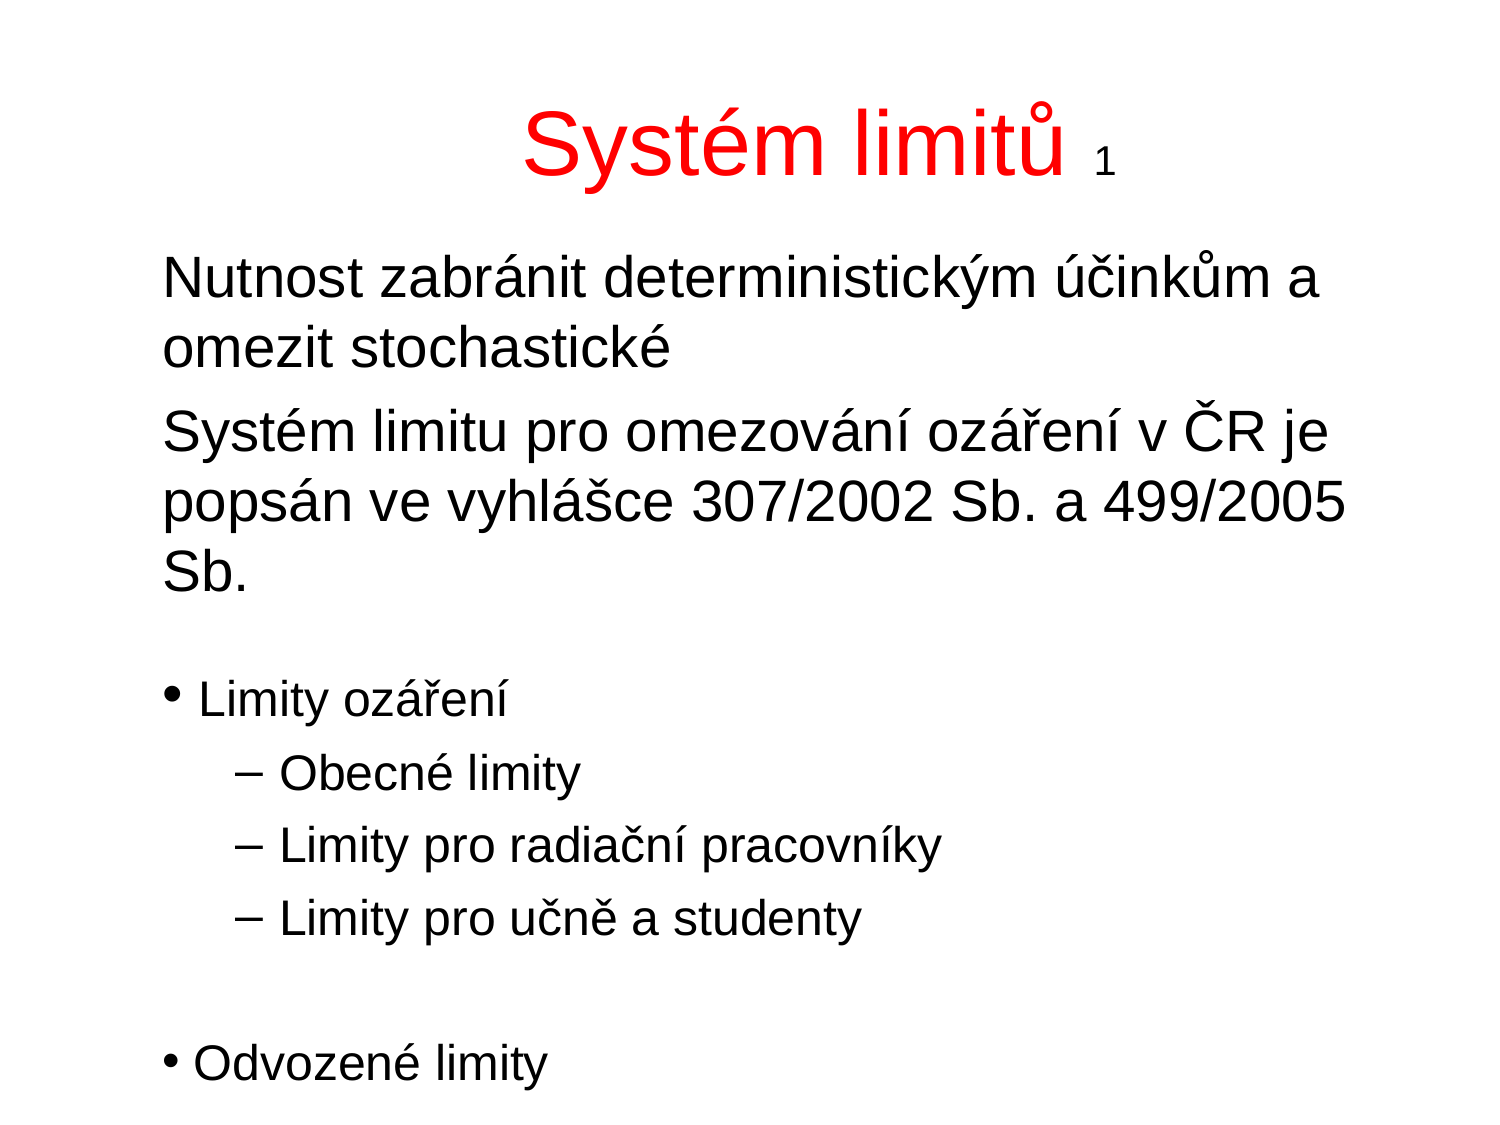

# Systém limitů 1
Nutnost zabránit deterministickým účinkům a omezit stochastické
Systém limitu pro omezování ozáření v ČR je popsán ve vyhlášce 307/2002 Sb. a 499/2005 Sb.
 Limity ozáření
Obecné limity
Limity pro radiační pracovníky
Limity pro učně a studenty
 Odvozené limity